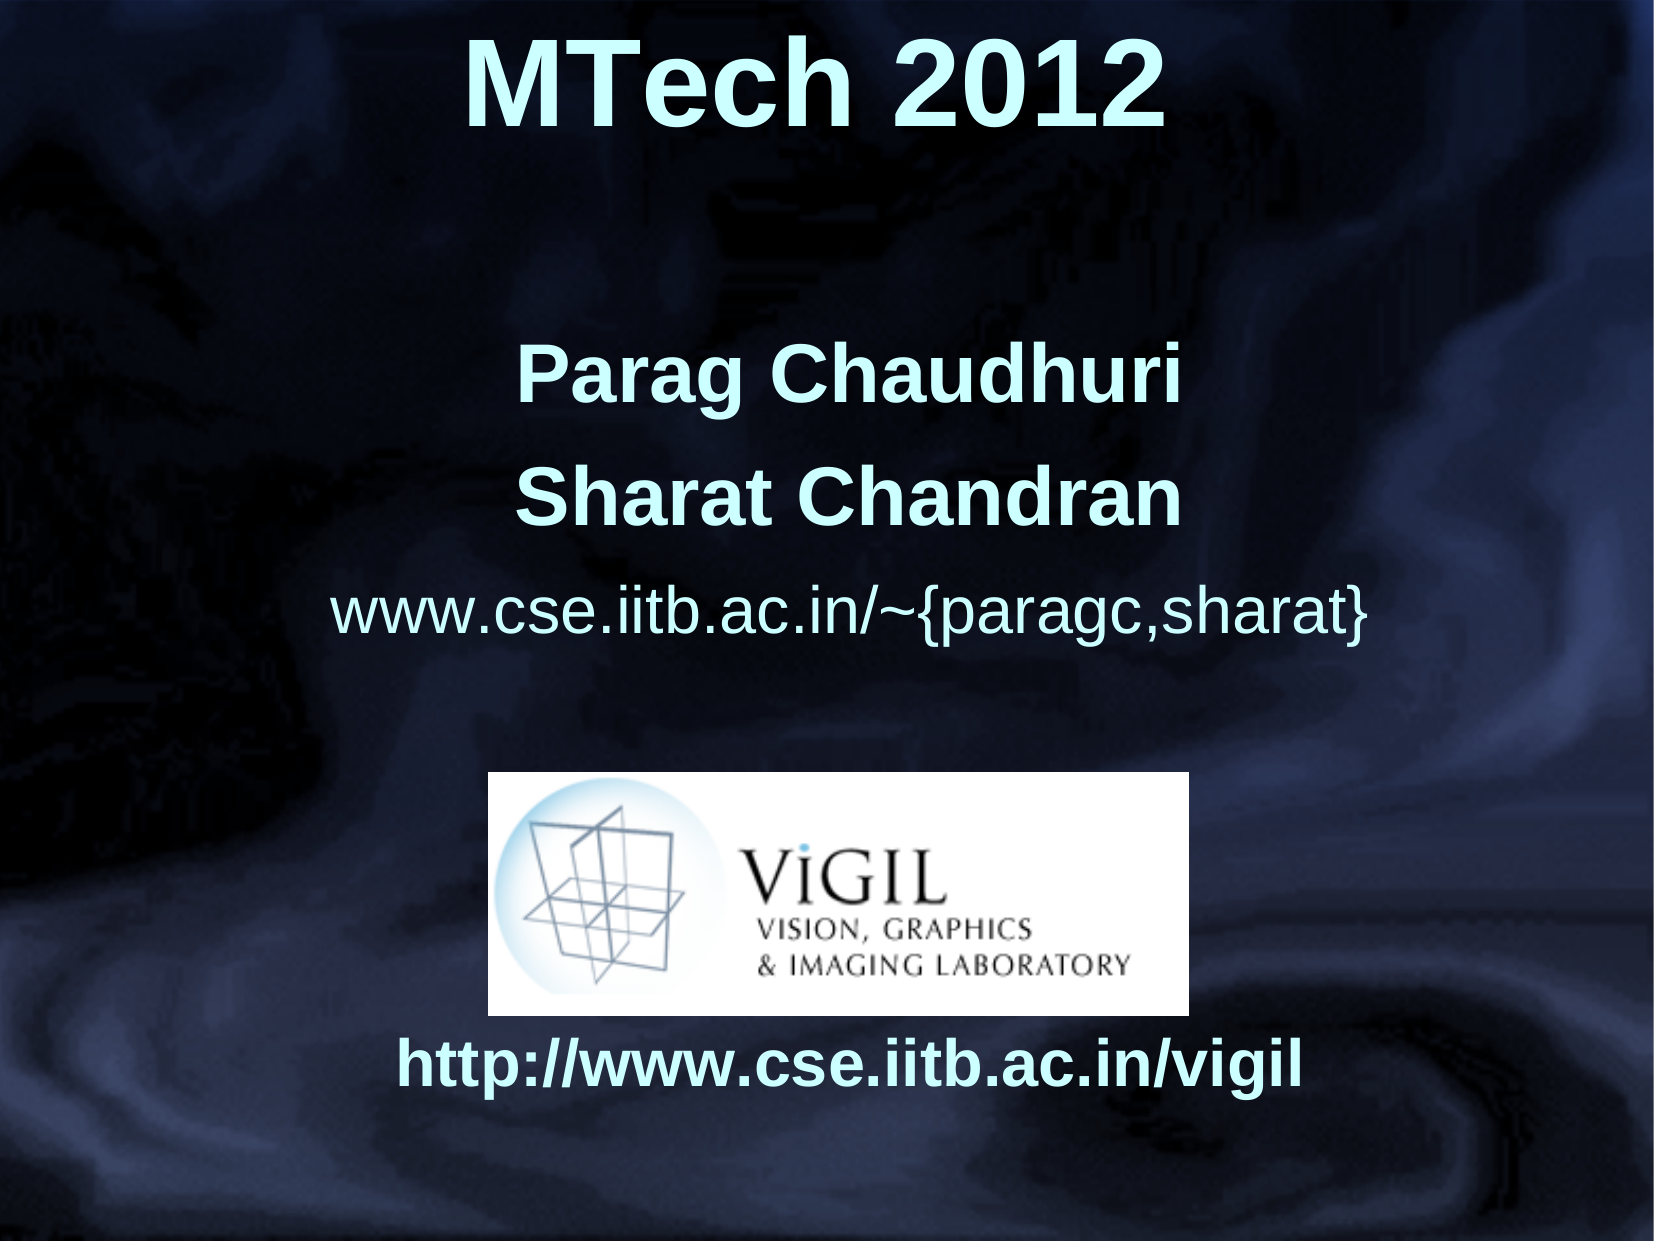

# MTech 2012
Parag Chaudhuri
 Sharat Chandran
www.cse.iitb.ac.in/~{paragc,sharat}
http://www.cse.iitb.ac.in/vigil